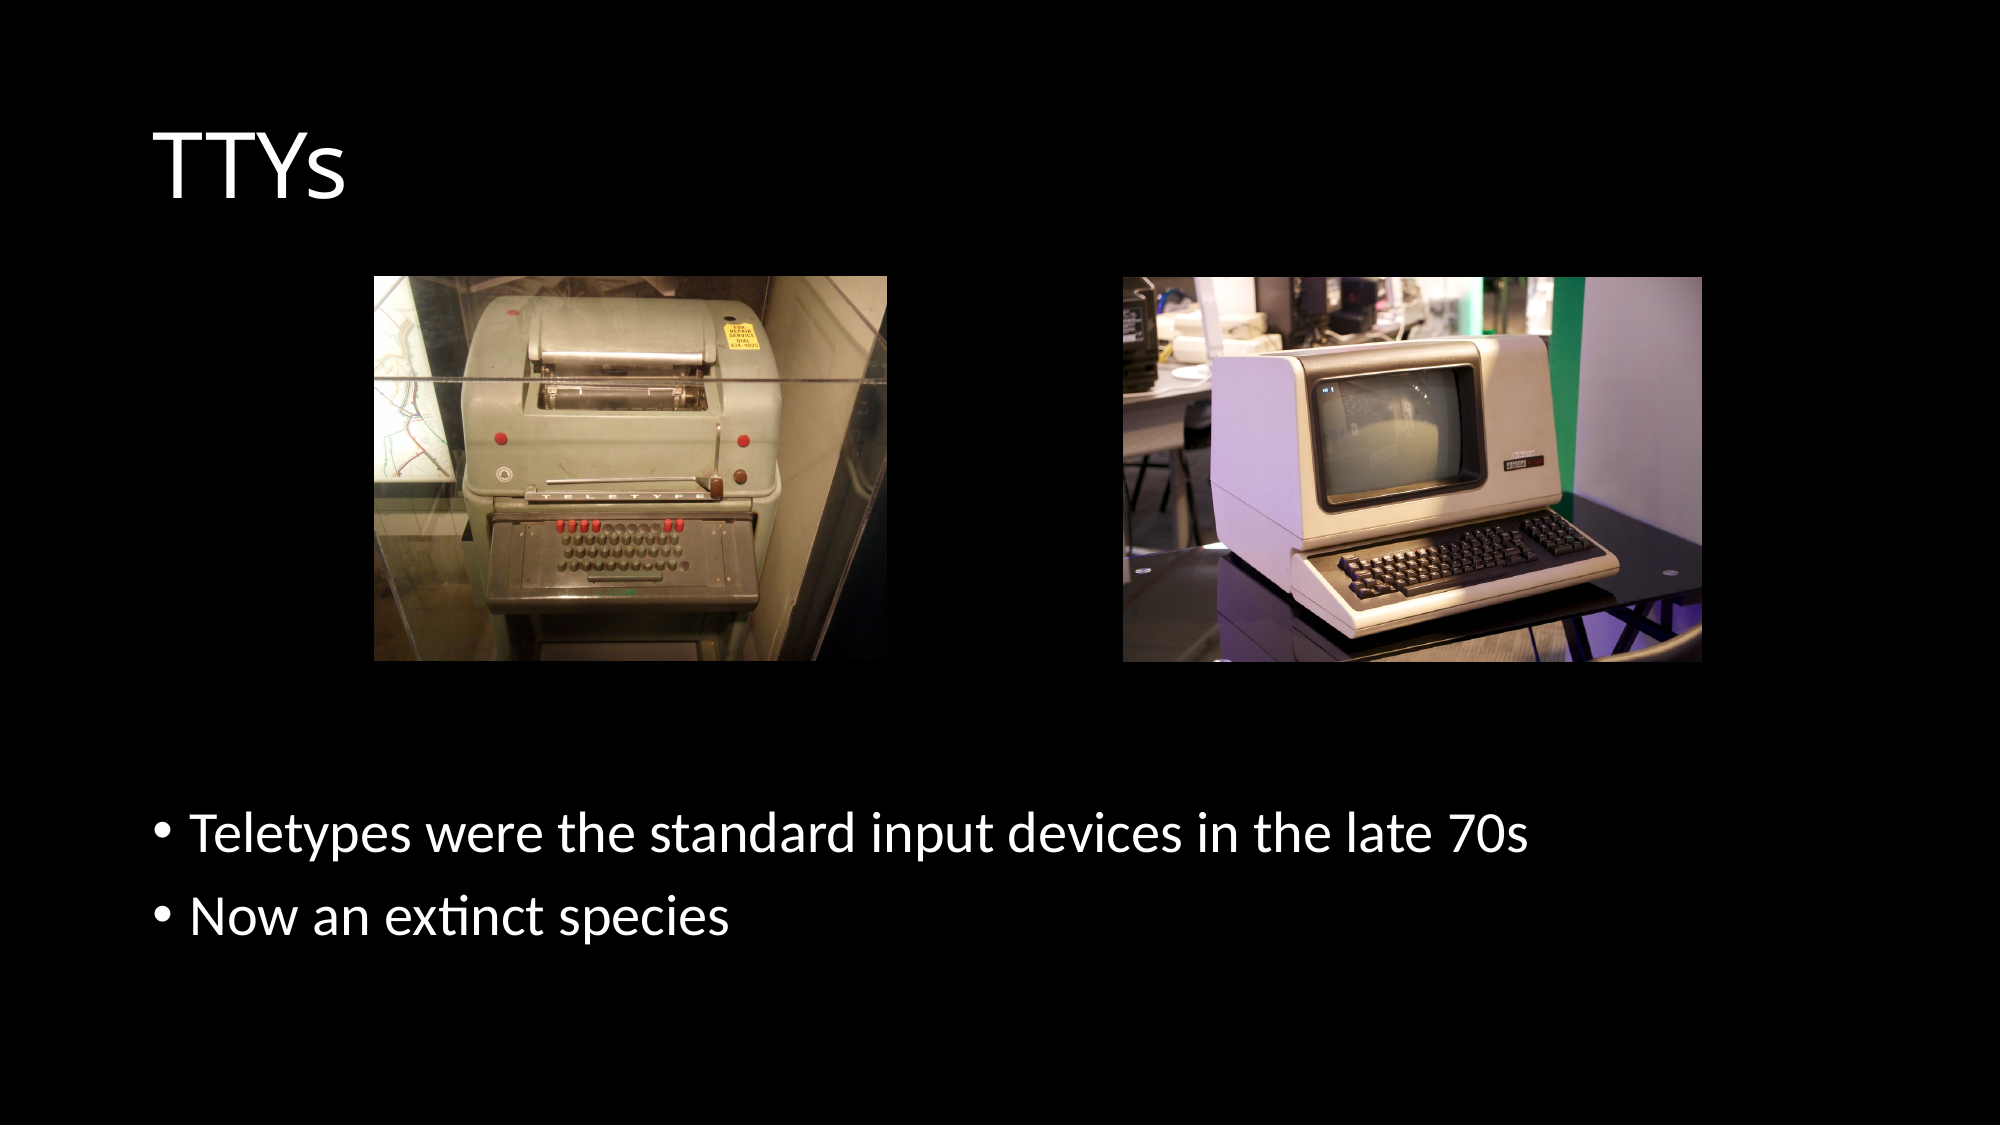

# TTYs
Teletypes were the standard input devices in the late 70s
Now an extinct species